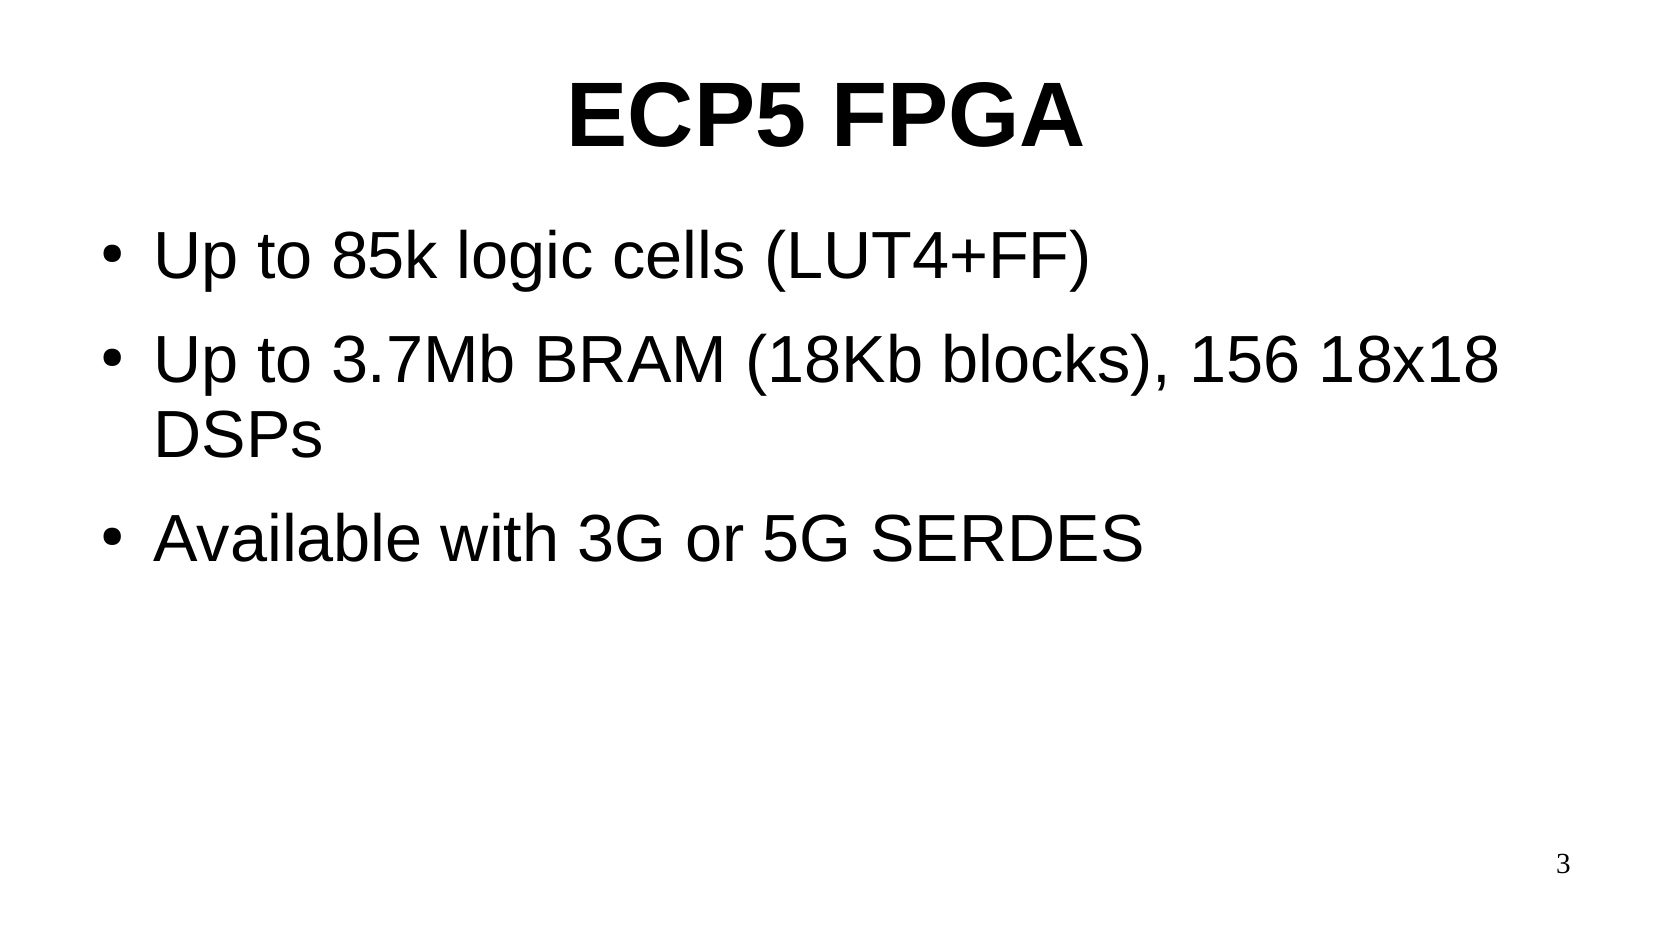

# ECP5 FPGA
Up to 85k logic cells (LUT4+FF)
Up to 3.7Mb BRAM (18Kb blocks), 156 18x18 DSPs
Available with 3G or 5G SERDES